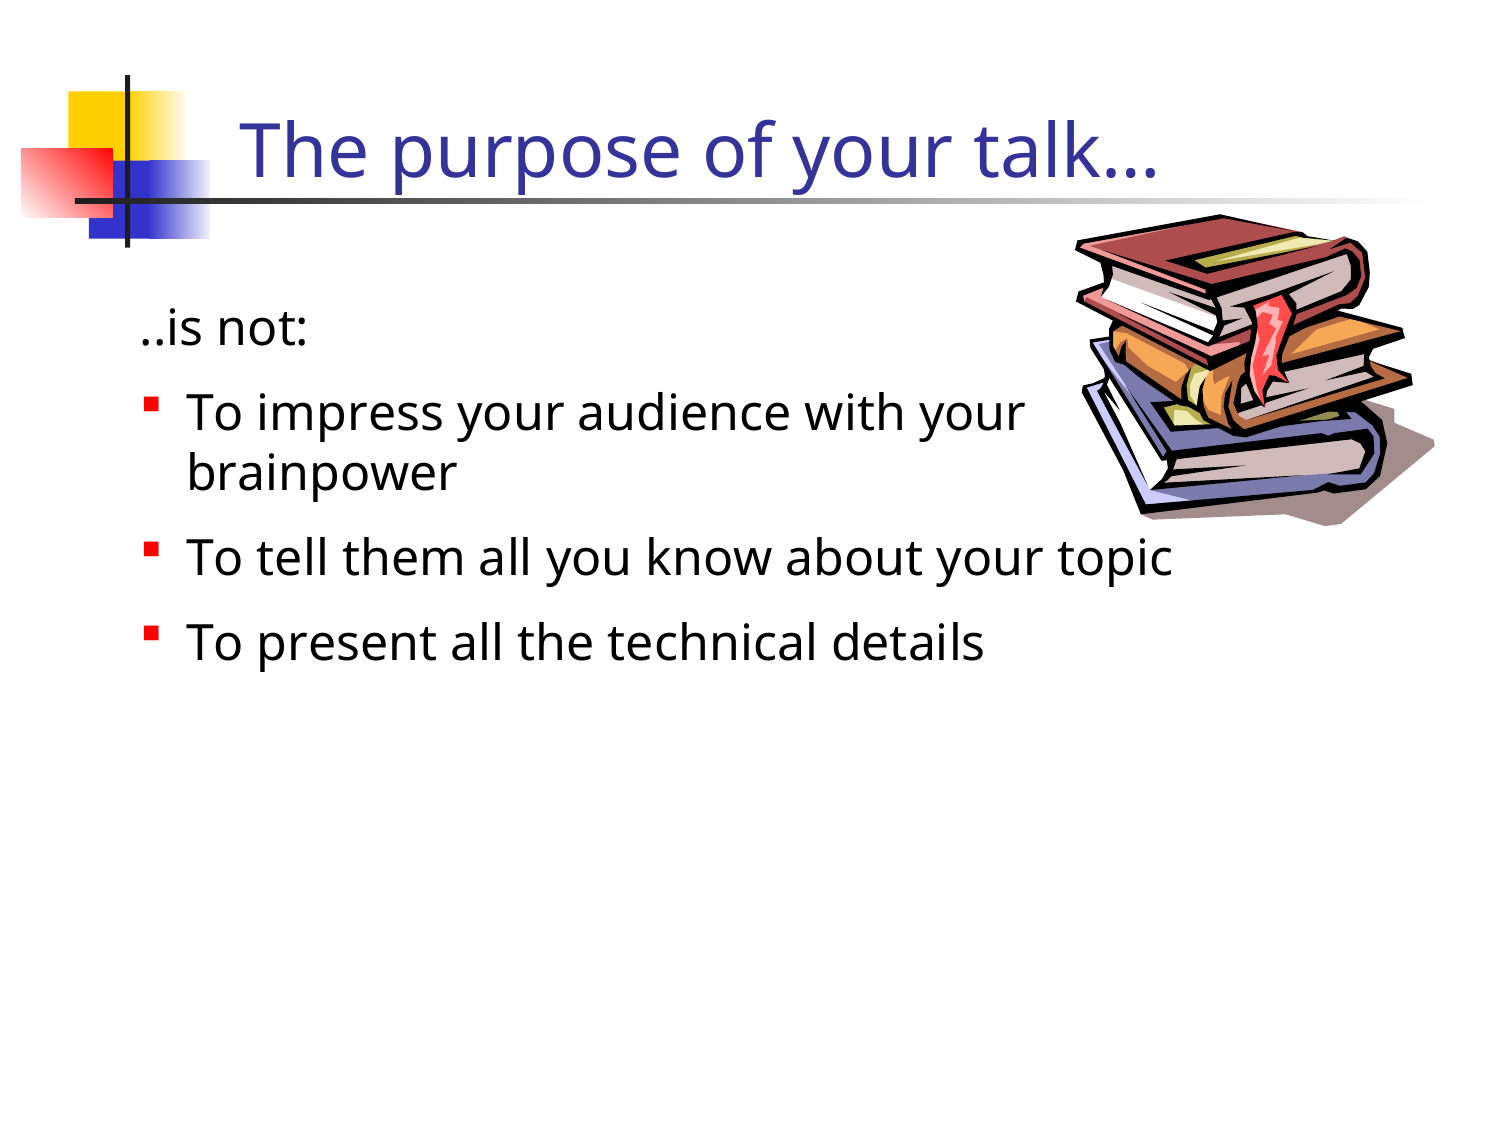

# The purpose of your talk…
..is not:
To impress your audience with your brainpower
To tell them all you know about your topic
To present all the technical details